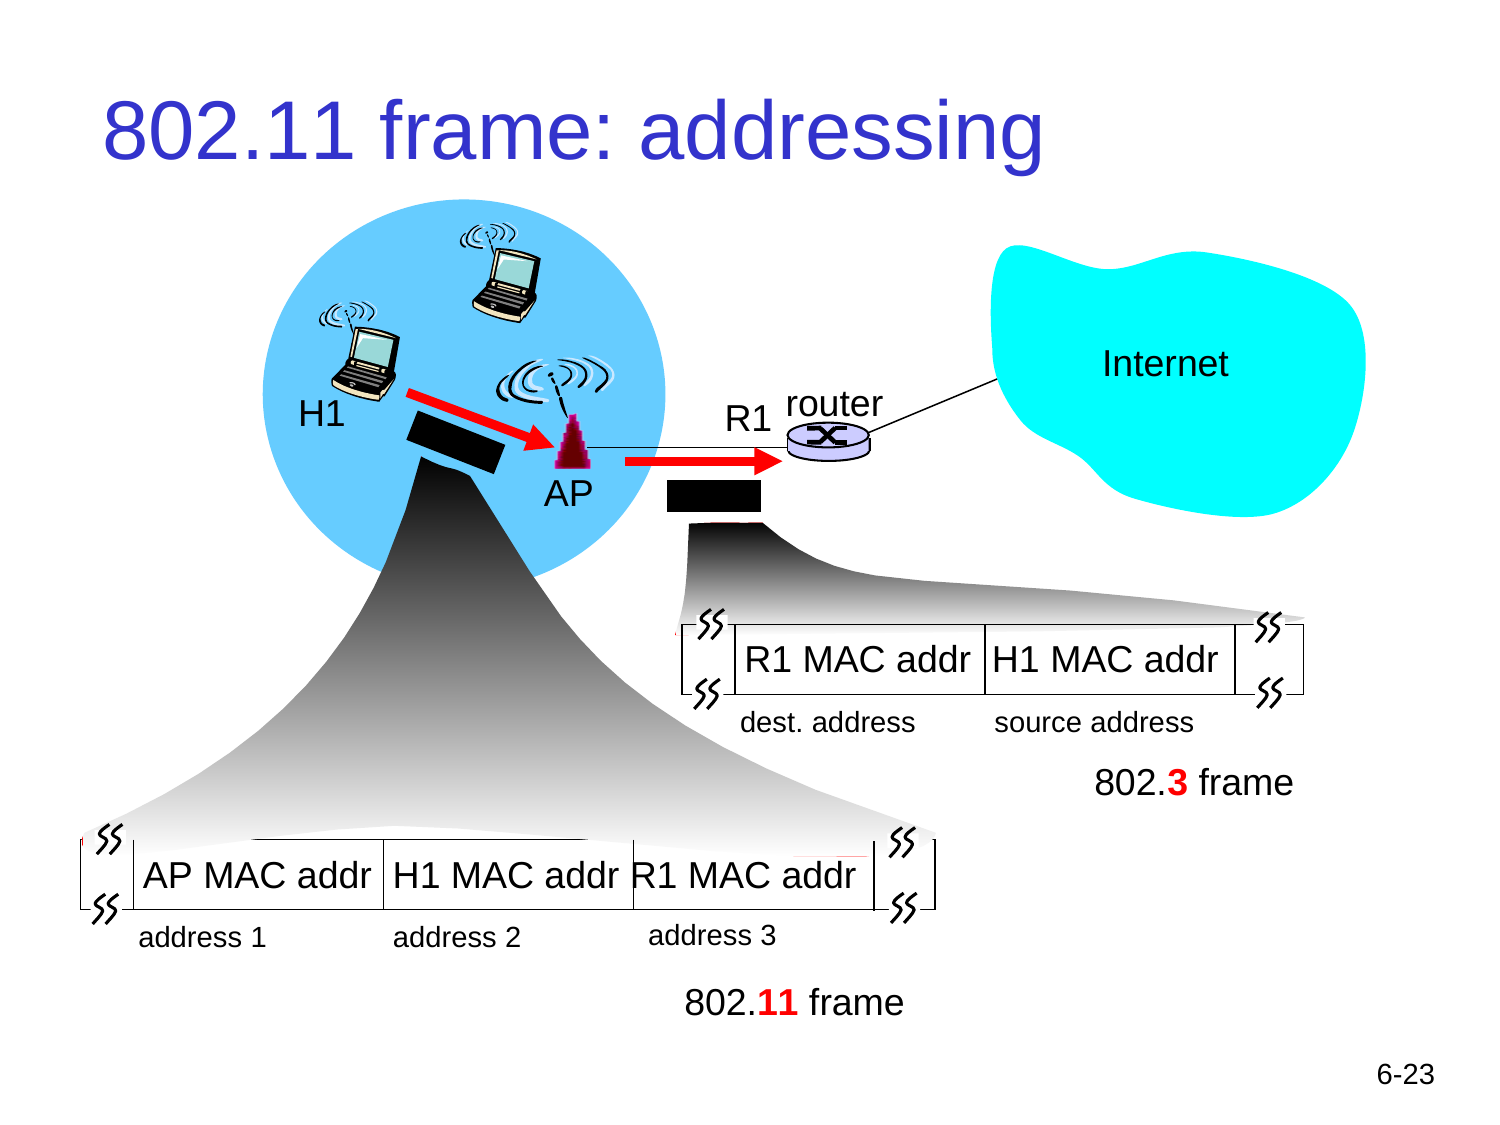

802.11 frame: addressing
Internet
AP
router
H1
R1
AP MAC addr H1 MAC addr R1 MAC addr
address 3
address 2
address 1
802.11 frame
R1 MAC addr H1 MAC addr
source address
dest. address
802.3 frame
23